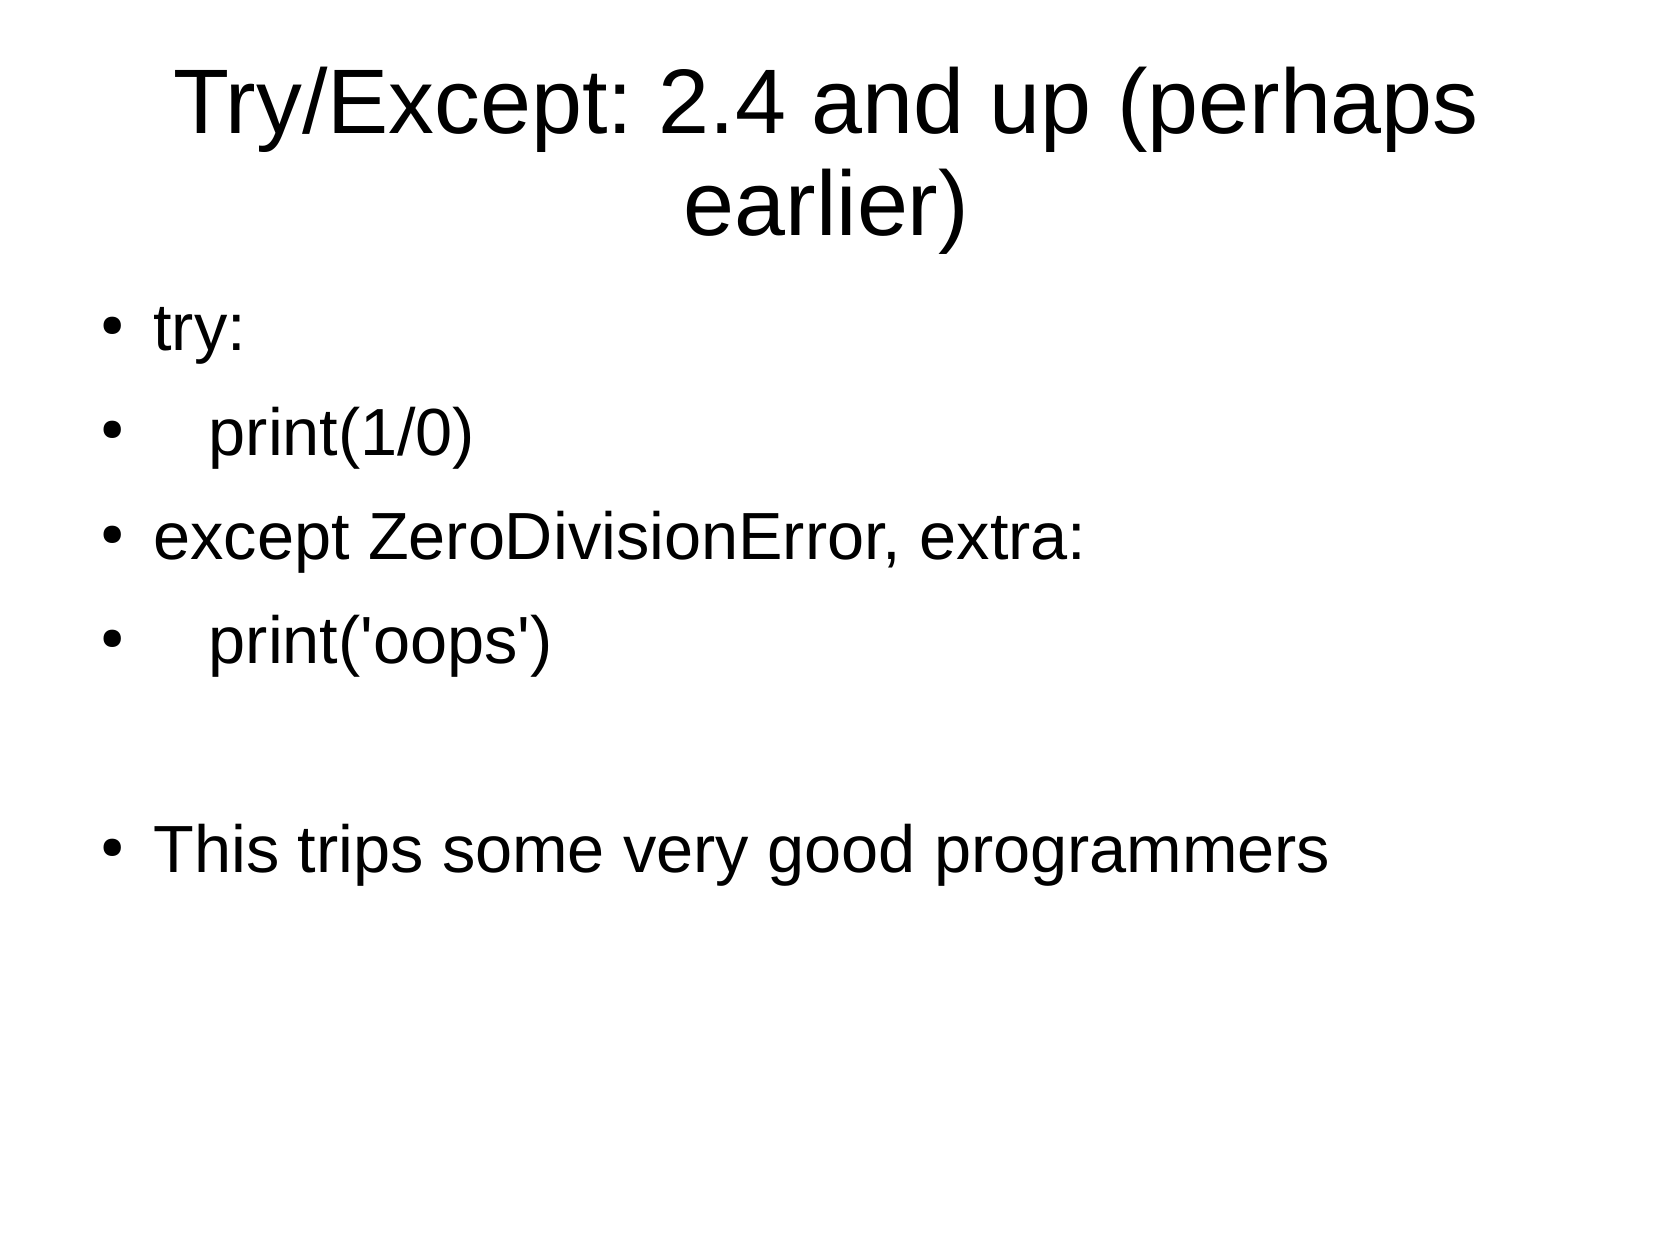

# Try/Except: 2.4 and up (perhaps earlier)
try:
 print(1/0)
except ZeroDivisionError, extra:
 print('oops')
This trips some very good programmers